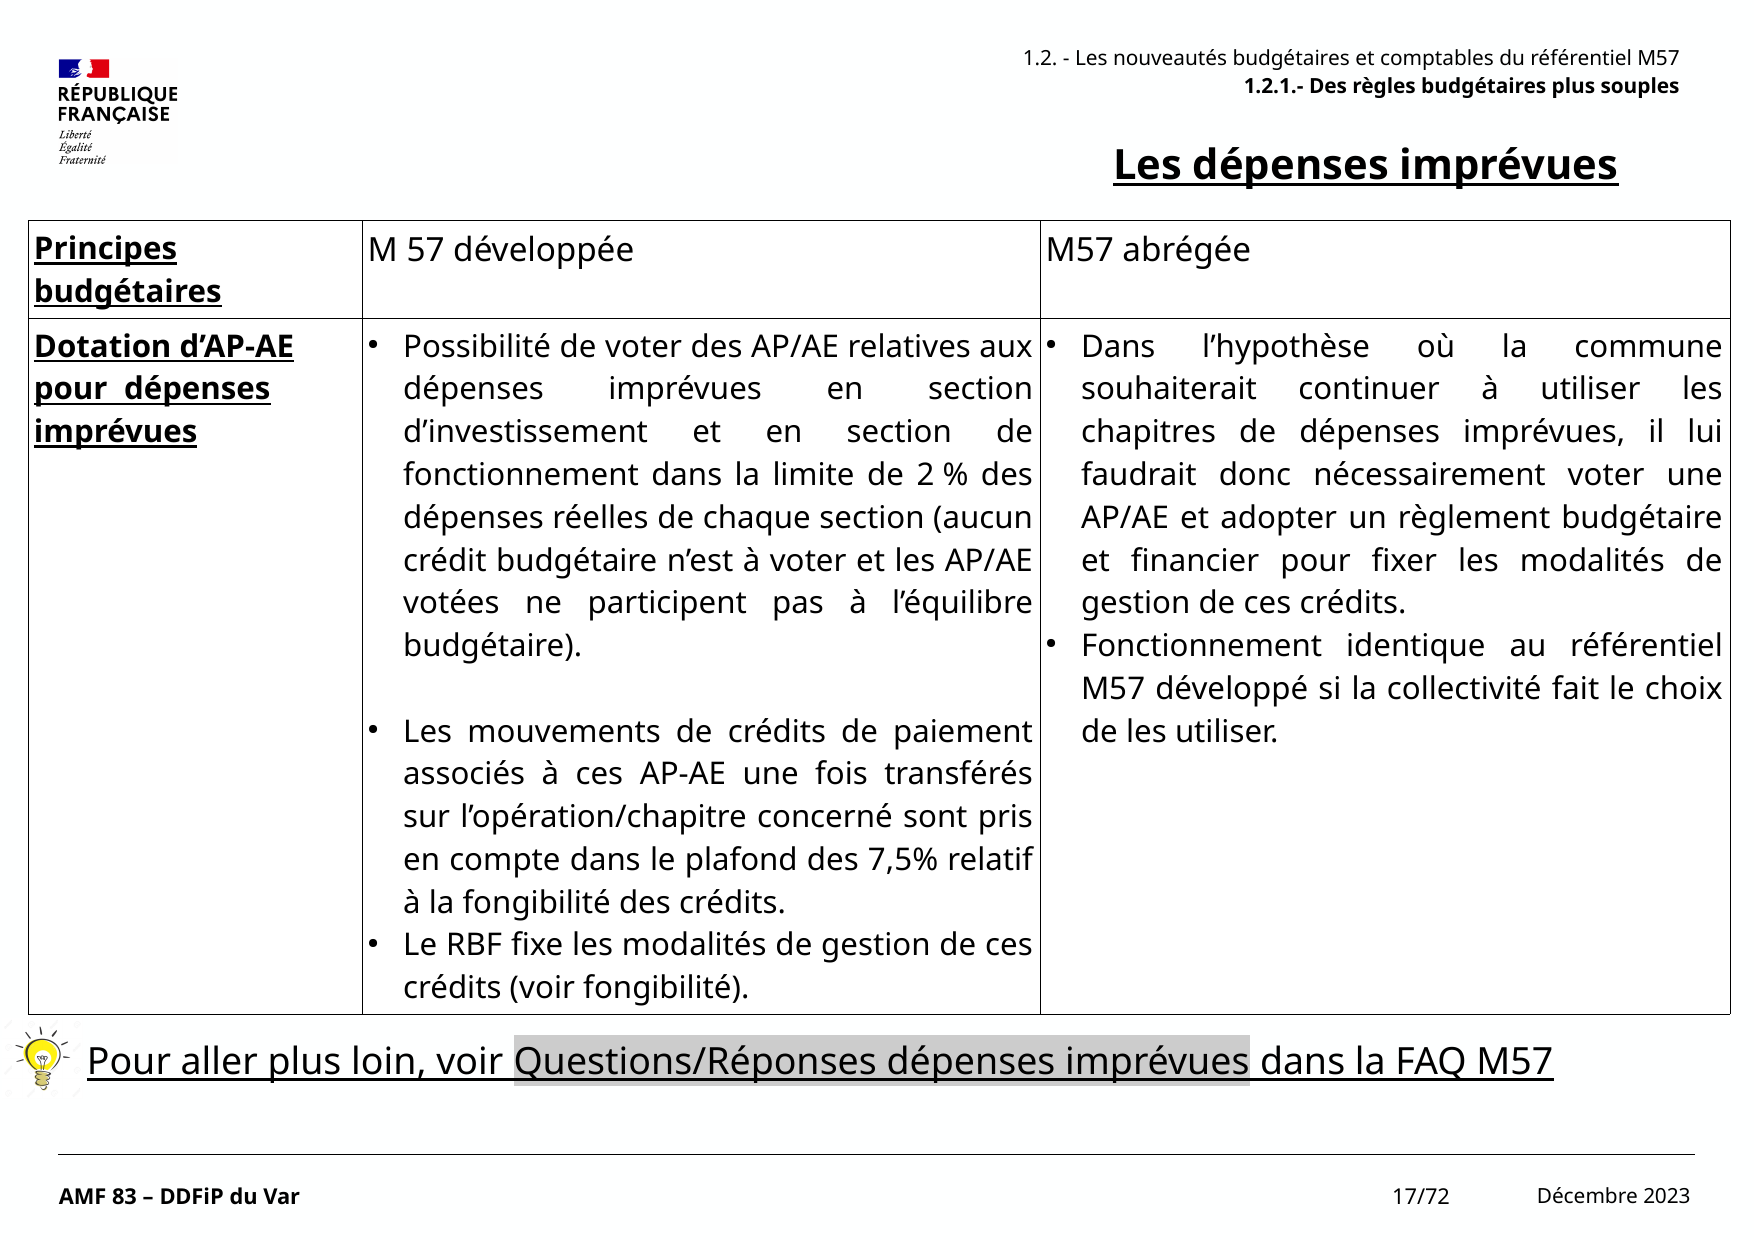

1.2. - Les nouveautés budgétaires et comptables du référentiel M57
1.2.1.- Des règles budgétaires plus souples
Les dépenses imprévues
| Principes budgétaires | M 57 développée | M57 abrégée |
| --- | --- | --- |
| Dotation d’AP-AE pour dépenses imprévues | Possibilité de voter des AP/AE relatives aux dépenses imprévues en section d’investissement et en section de fonctionnement dans la limite de 2 % des dépenses réelles de chaque section (aucun crédit budgétaire n’est à voter et les AP/AE votées ne participent pas à l’équilibre budgétaire). Les mouvements de crédits de paiement associés à ces AP-AE une fois transférés sur l’opération/chapitre concerné sont pris en compte dans le plafond des 7,5% relatif à la fongibilité des crédits. Le RBF fixe les modalités de gestion de ces crédits (voir fongibilité). | Dans l’hypothèse où la commune souhaiterait continuer à utiliser les chapitres de dépenses imprévues, il lui faudrait donc nécessairement voter une AP/AE et adopter un règlement budgétaire et financier pour fixer les modalités de gestion de ces crédits. Fonctionnement identique au référentiel M57 développé si la collectivité fait le choix de les utiliser. |
| |
| --- |
Pour aller plus loin, voir Questions/Réponses dépenses imprévues dans la FAQ M57